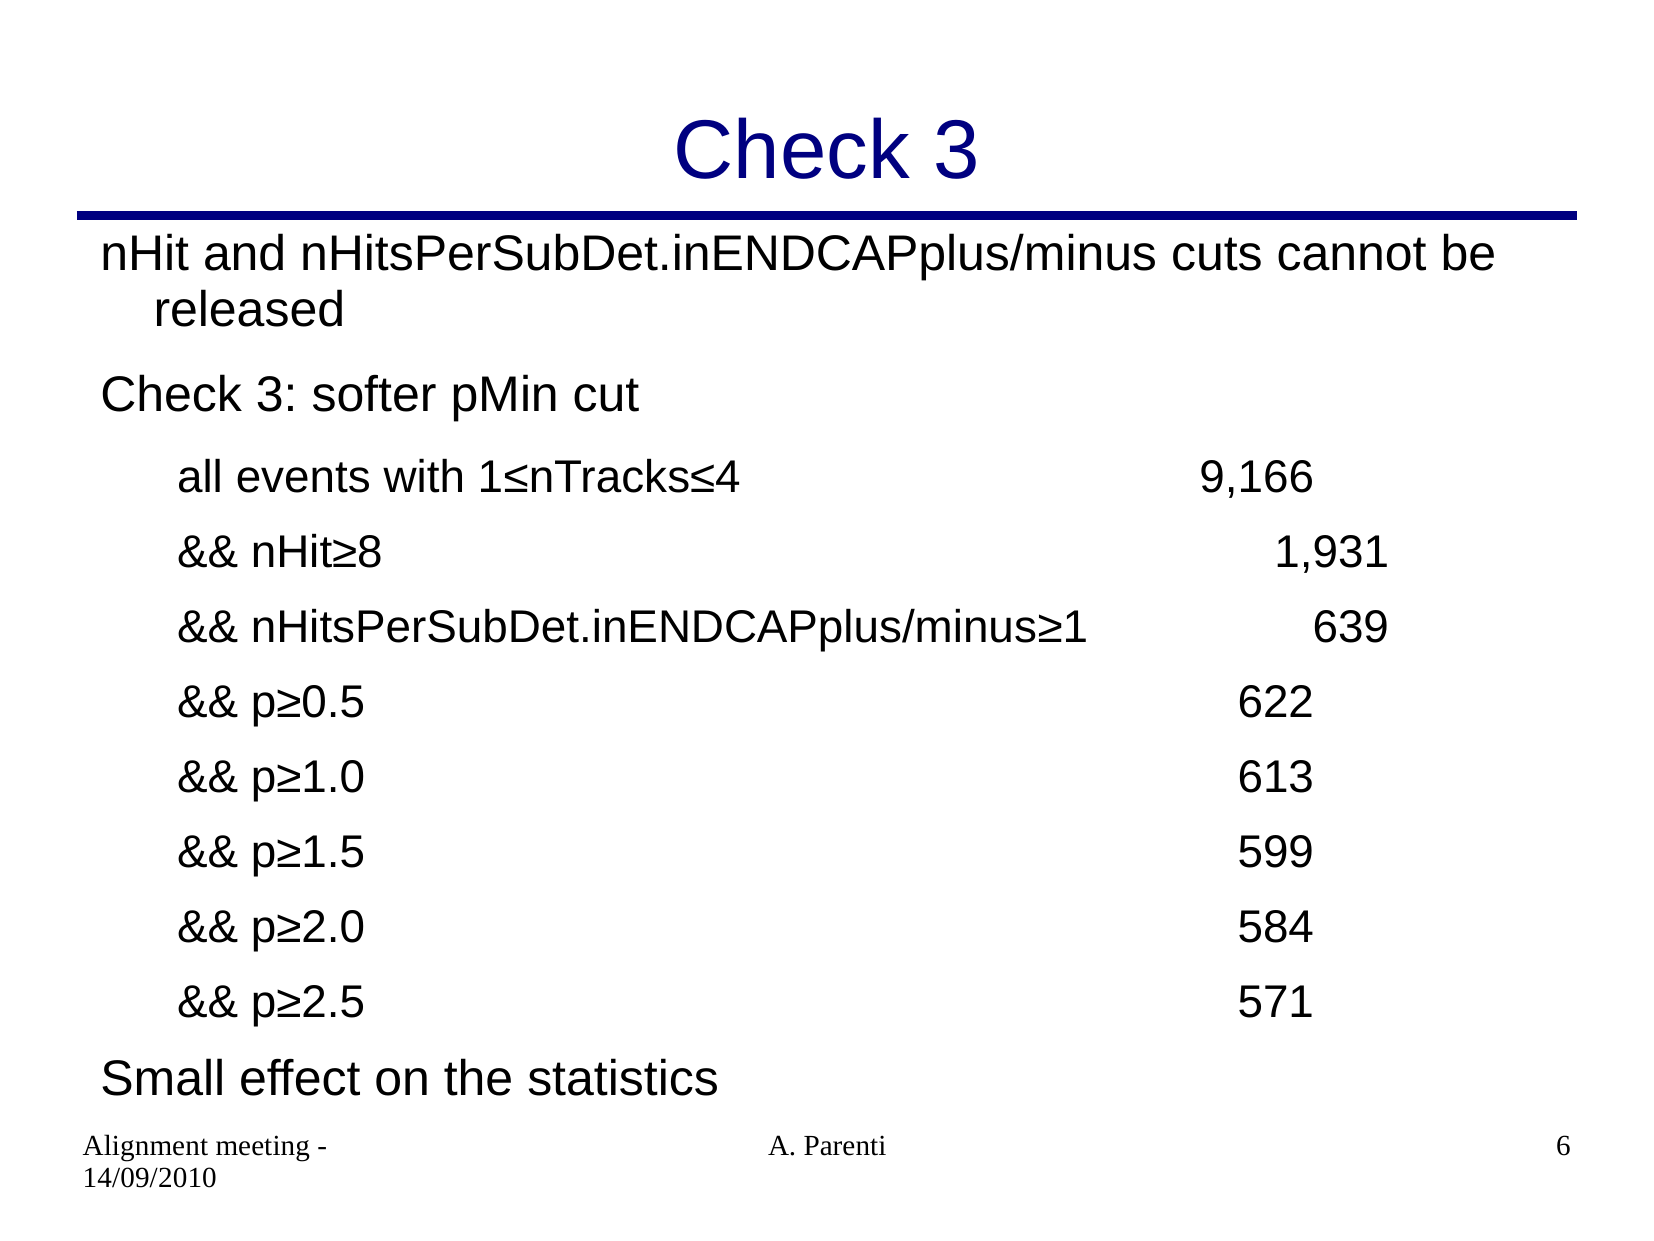

# Check 3
nHit and nHitsPerSubDet.inENDCAPplus/minus cuts cannot be released
Check 3: softer pMin cut
all events with 1≤nTracks≤4							9,166
&& nHit≥8												1,931
&& nHitsPerSubDet.inENDCAPplus/minus≥1			 639
&& p≥0.5												 622
&& p≥1.0												 613
&& p≥1.5												 599
&& p≥2.0												 584
&& p≥2.5												 571
Small effect on the statistics
6